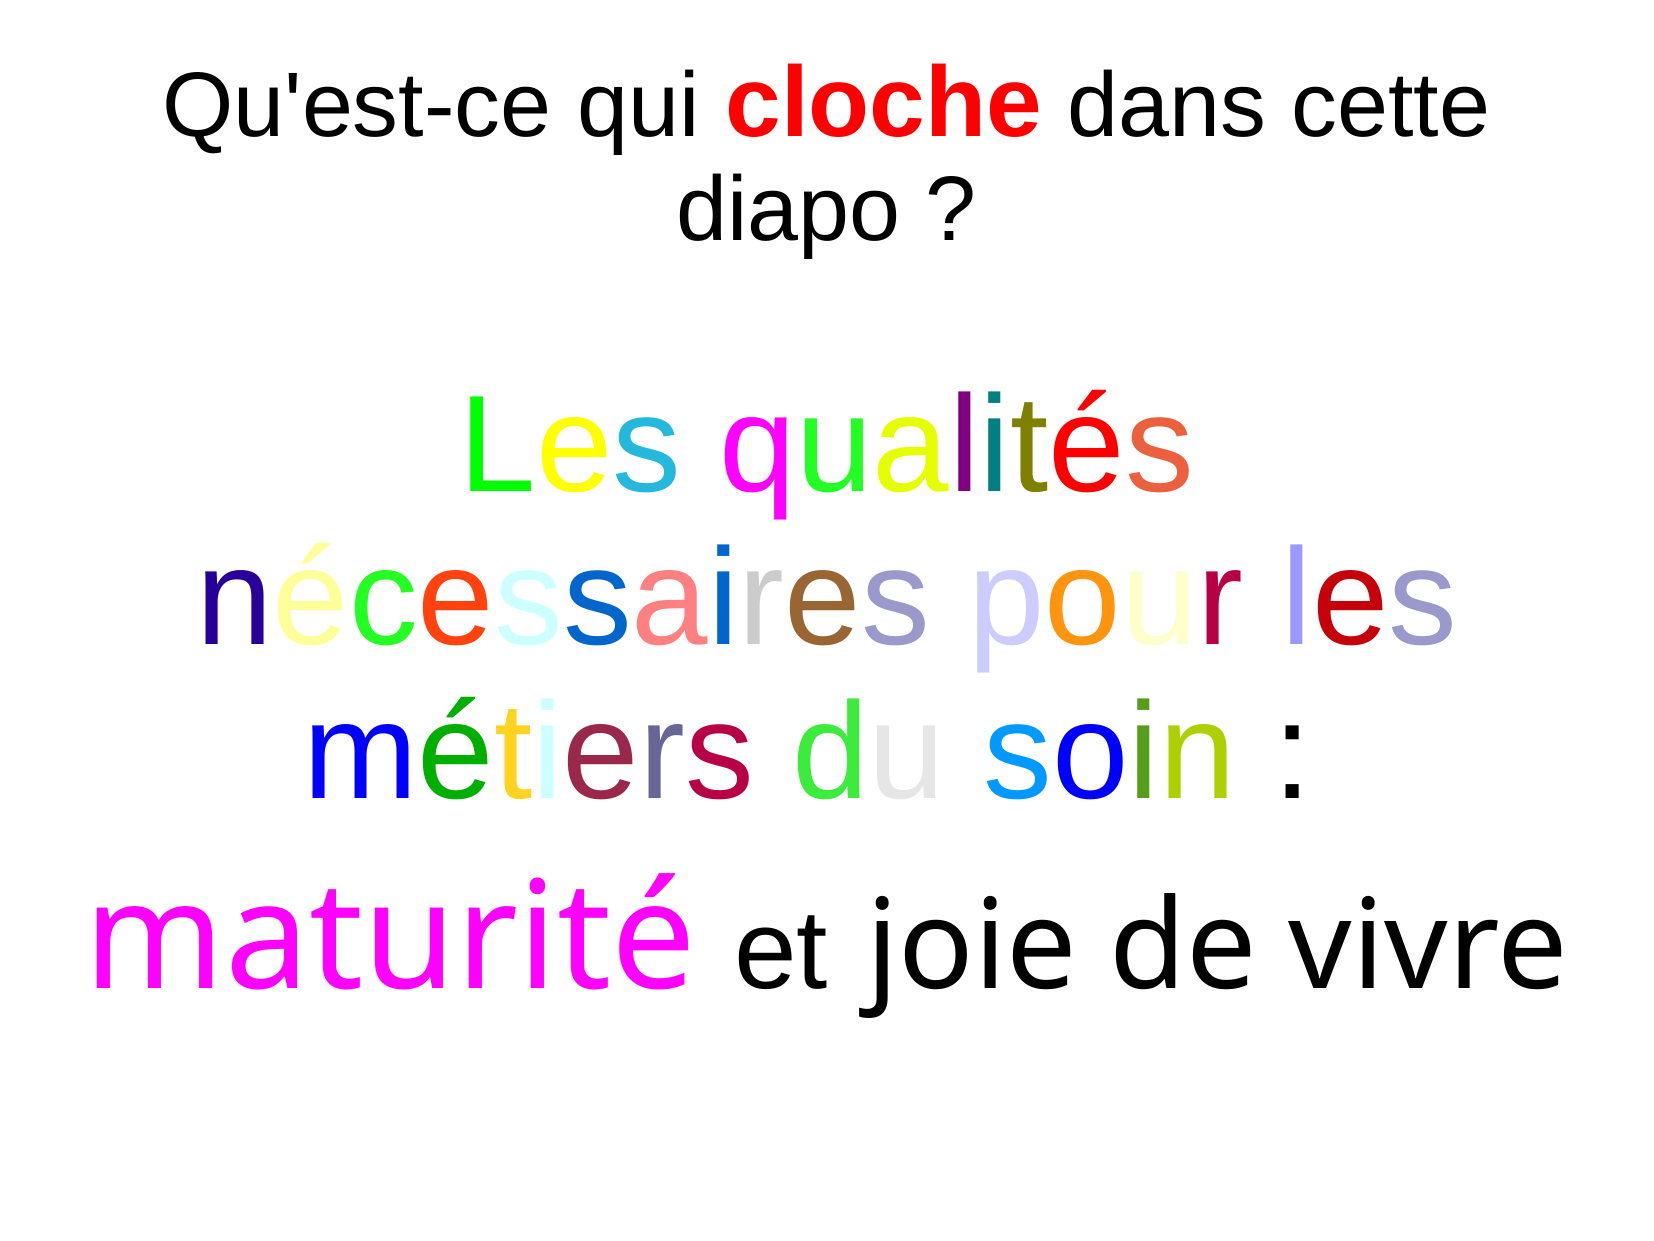

# Qu'est-ce qui cloche dans cette diapo ?
Les qualités nécessaires pour les métiers du soin :
maturité et joie de vivre